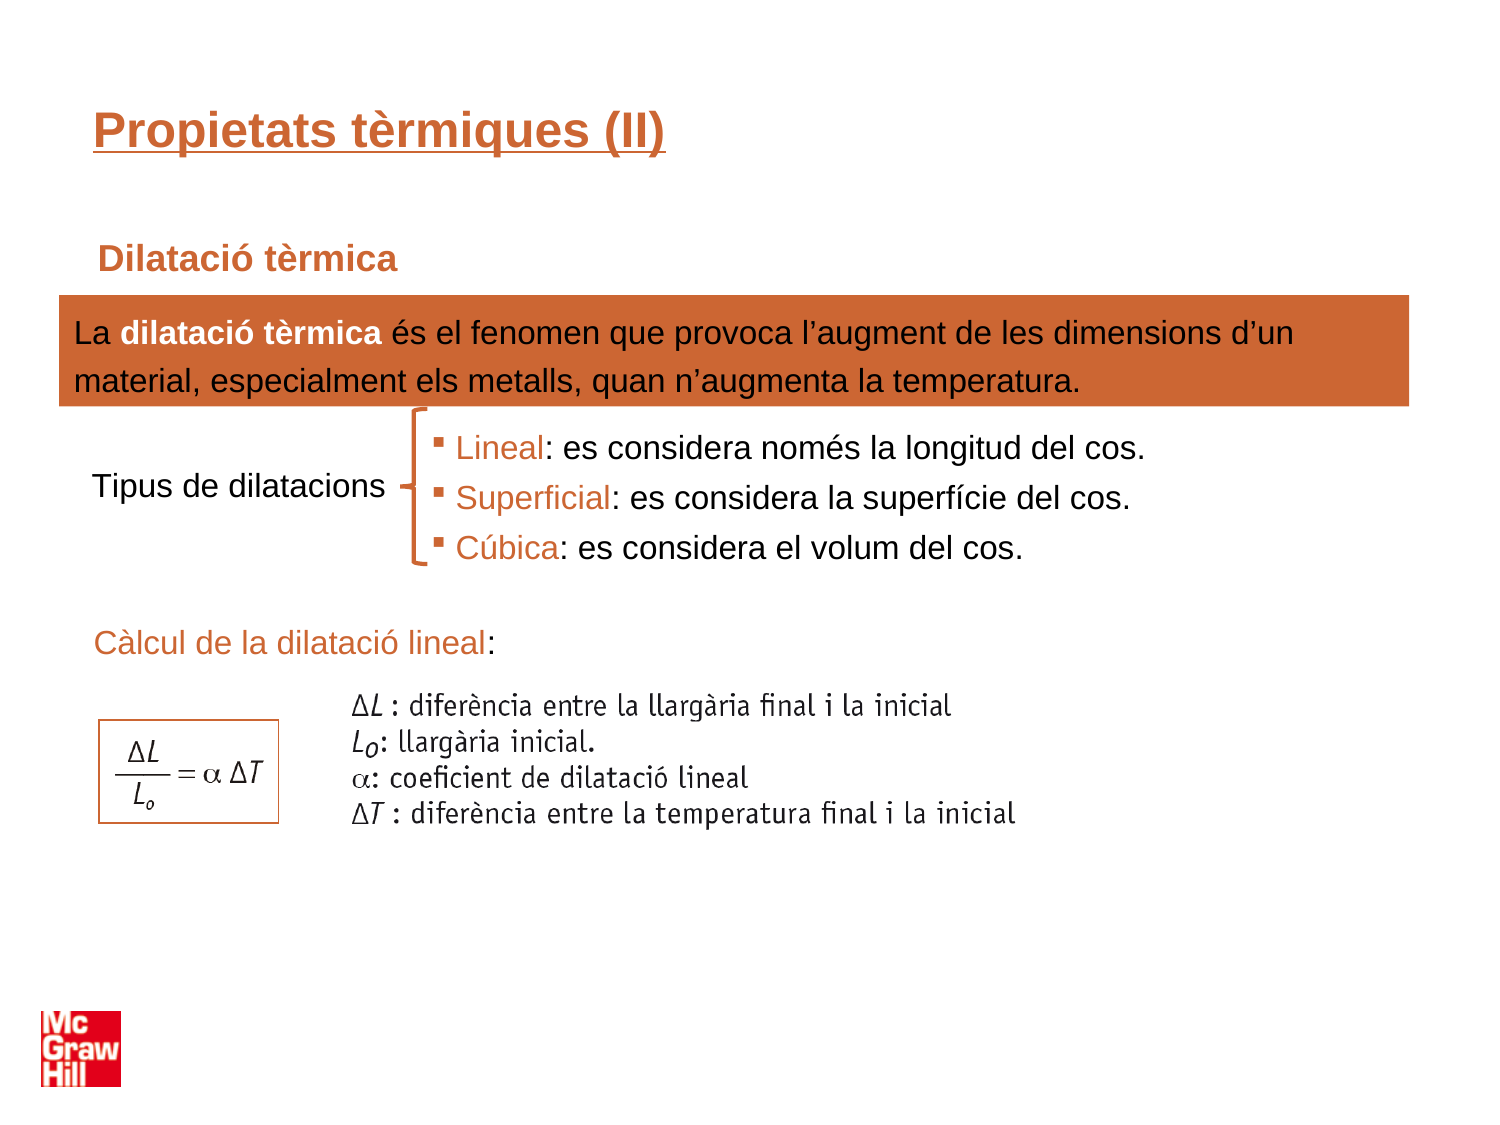

Propietats tèrmiques (II)
DDilatació tèrmica
La dilatació tèrmica és el fenomen que provoca l’augment de les dimensions d’un
material, especialment els metalls, quan n’augmenta la temperatura.
 Lineal: es considera només la longitud del cos.
 Superficial: es considera la superfície del cos.
 Cúbica: es considera el volum del cos.
Tipus de dilatacions
Càlcul de la dilatació lineal: